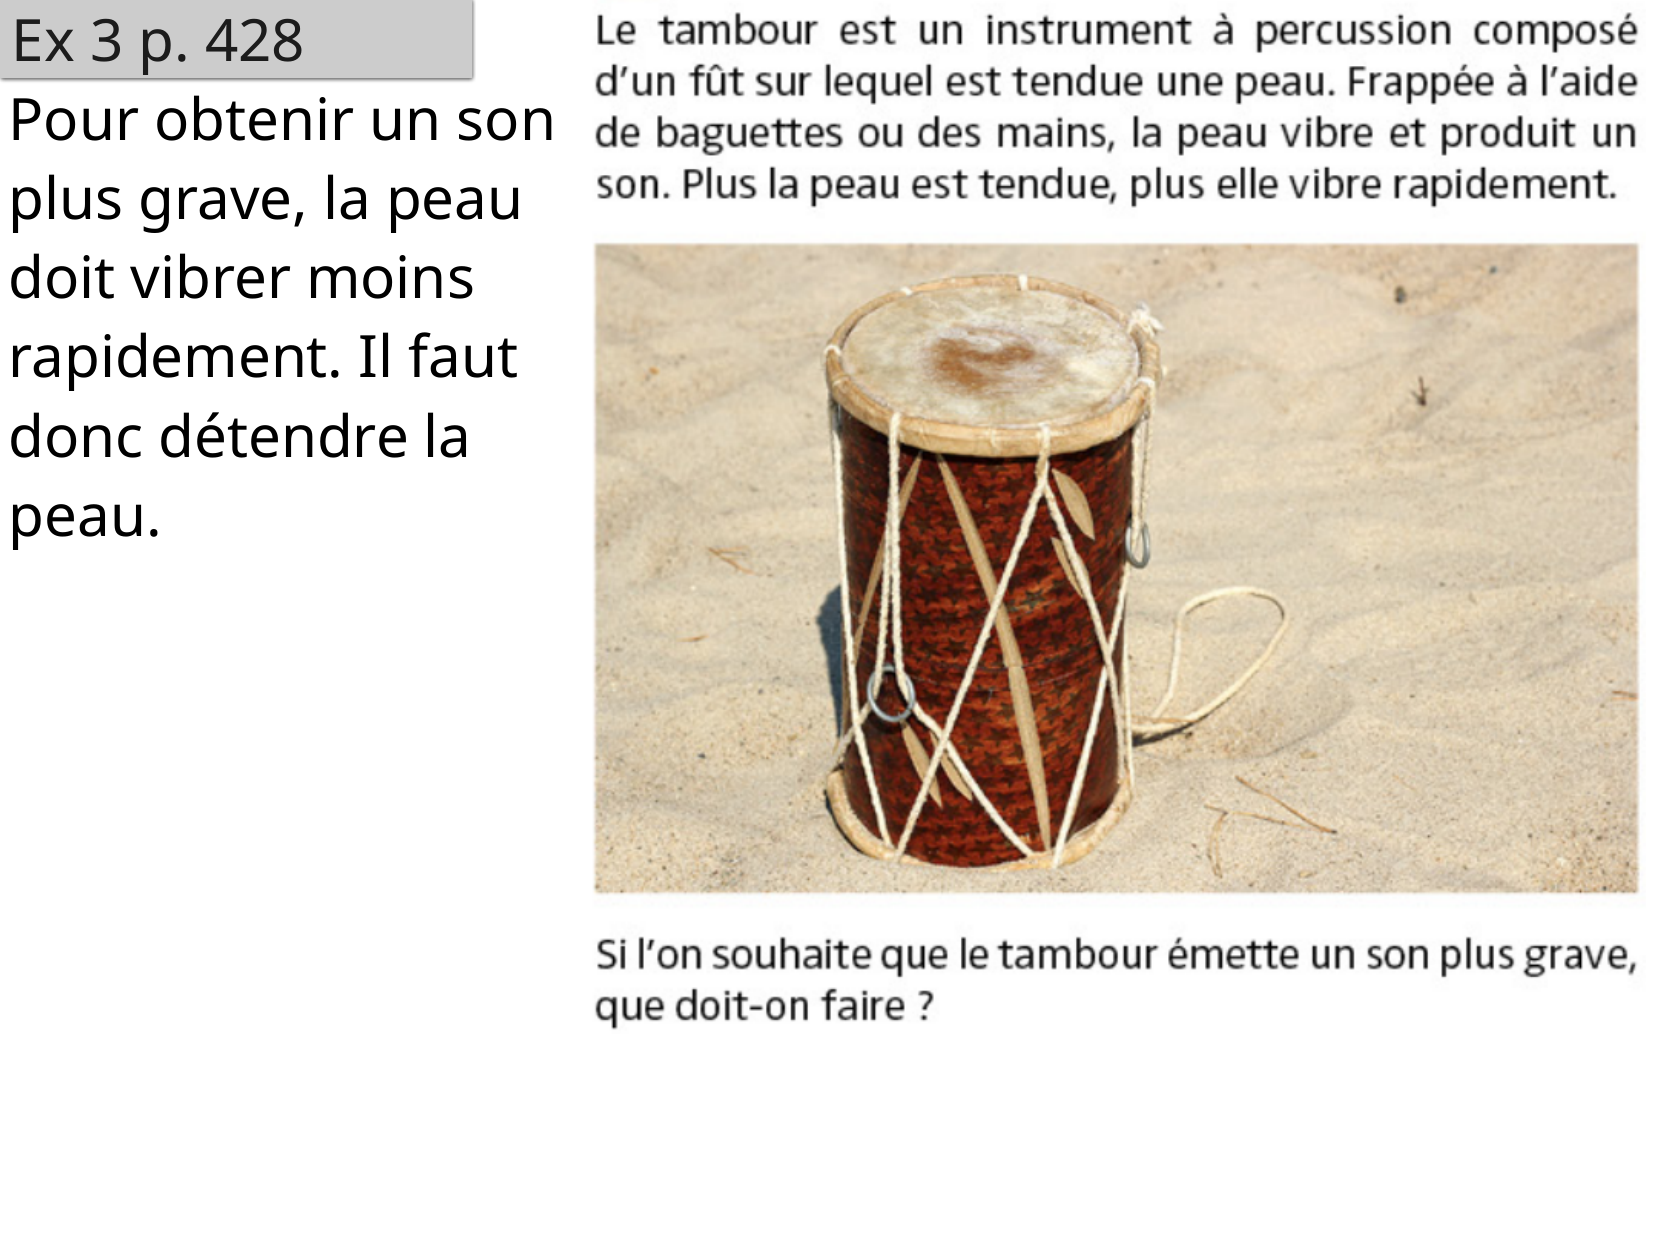

# Ex 3 p. 428
Pour obtenir un son
plus grave, la peau
doit vibrer moins
rapidement. Il faut
donc détendre la
peau.